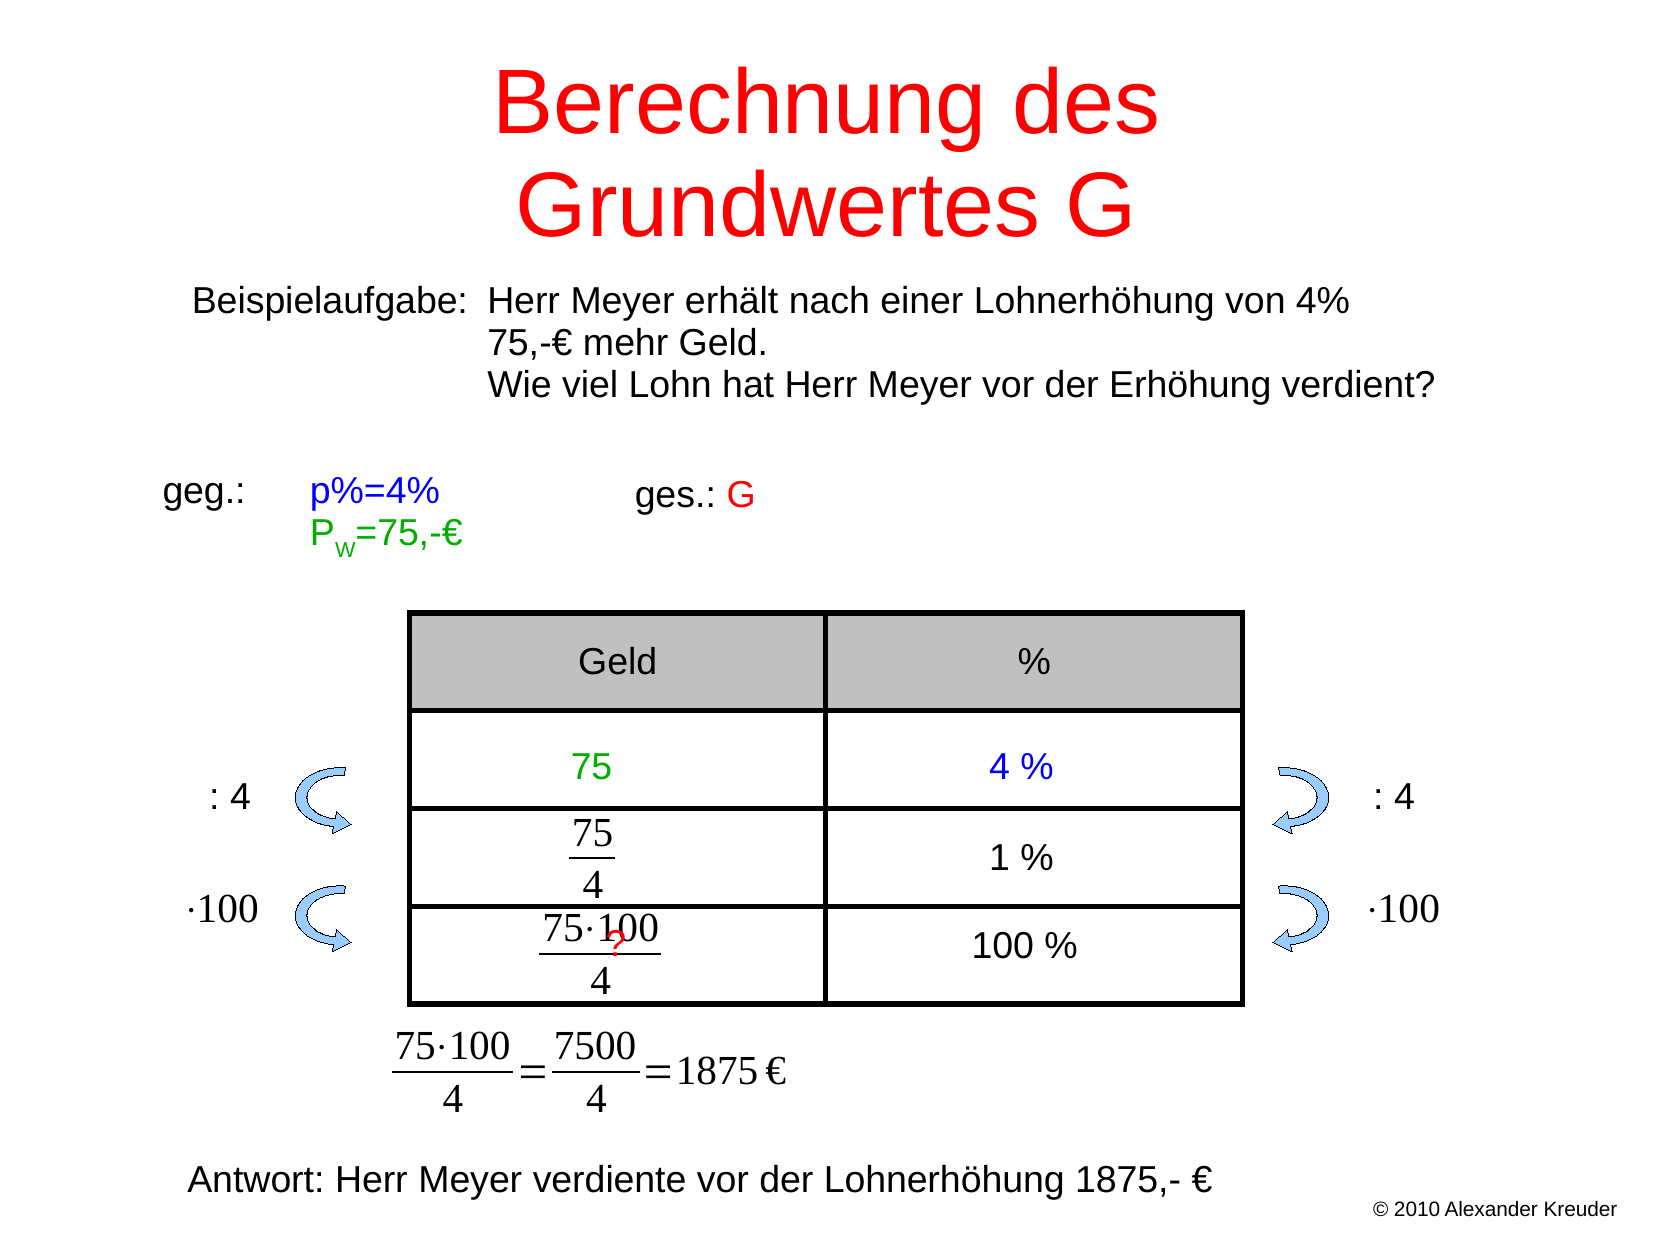

# Berechnung des Grundwertes G
Beispielaufgabe:	Herr Meyer erhält nach einer Lohnerhöhung von 4%
				75,-€ mehr Geld.
				Wie viel Lohn hat Herr Meyer vor der Erhöhung verdient?
geg.:	p%=4%
		PW=75,-€
ges.: G
| Geld | % |
| --- | --- |
| | |
| | |
| | |
75
4 %
: 4
: 4
1 %
?
100 %
Antwort: Herr Meyer verdiente vor der Lohnerhöhung 1875,- €